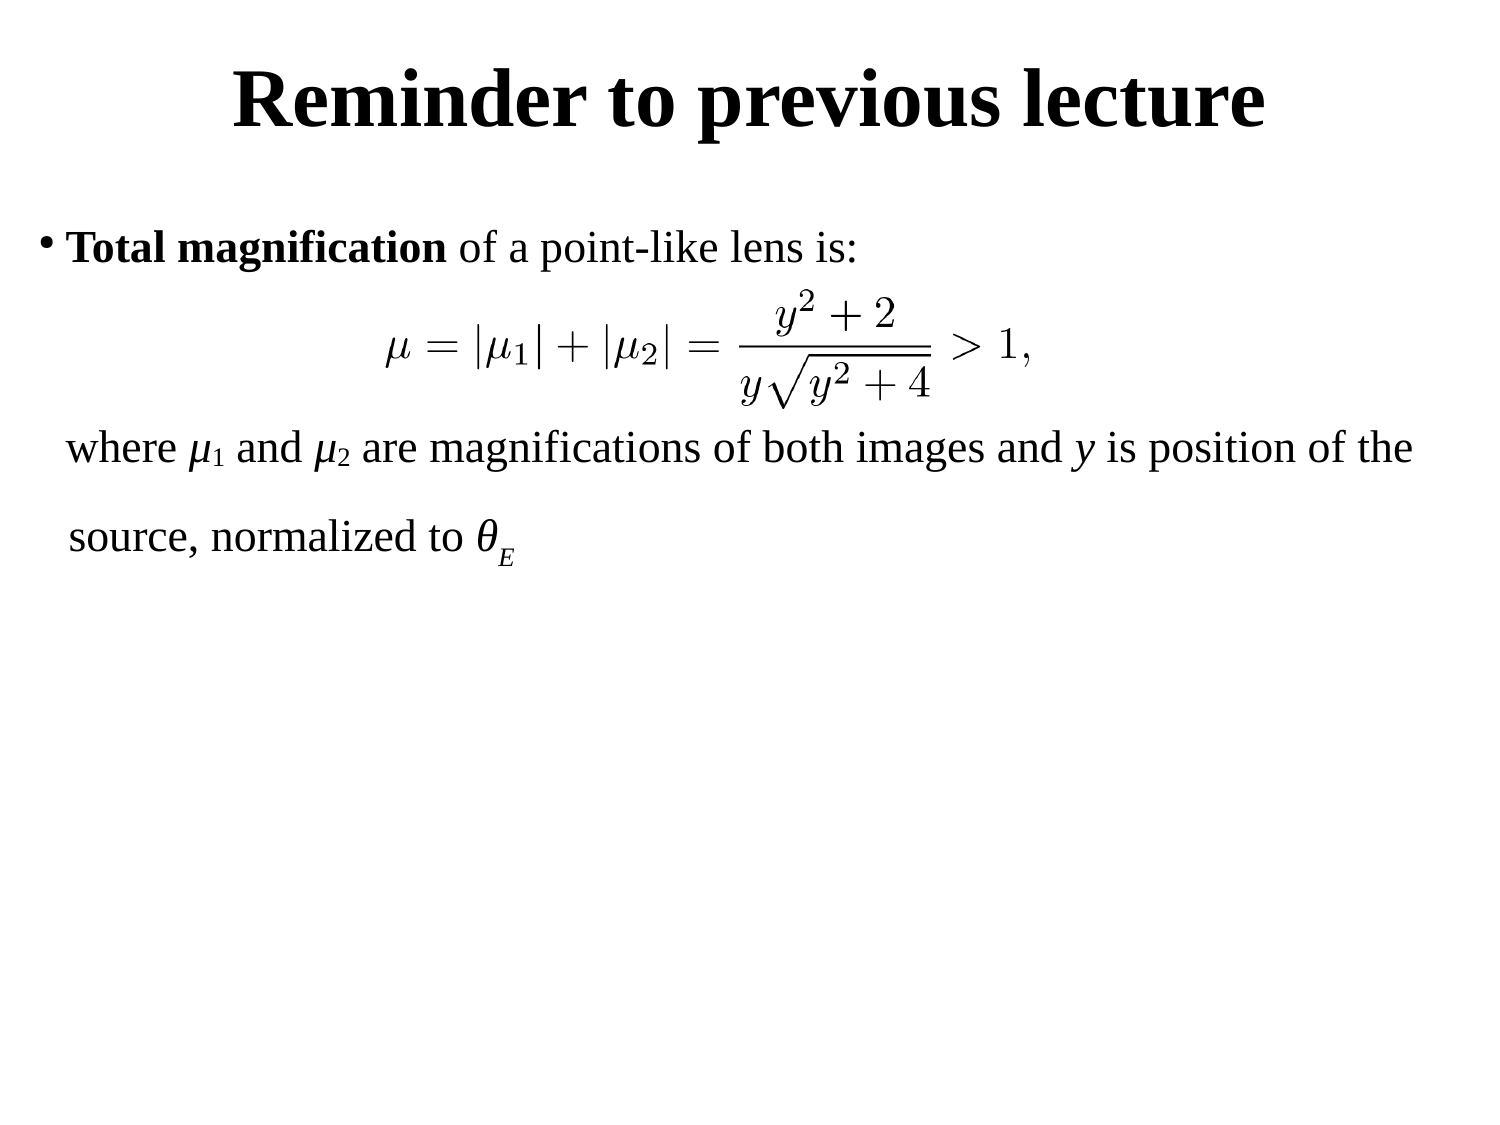

# Reminder to previous lecture
Total magnification of a point-like lens is:
where μ1 and μ2 are magnifications of both images and y is position of the source, normalized to θE